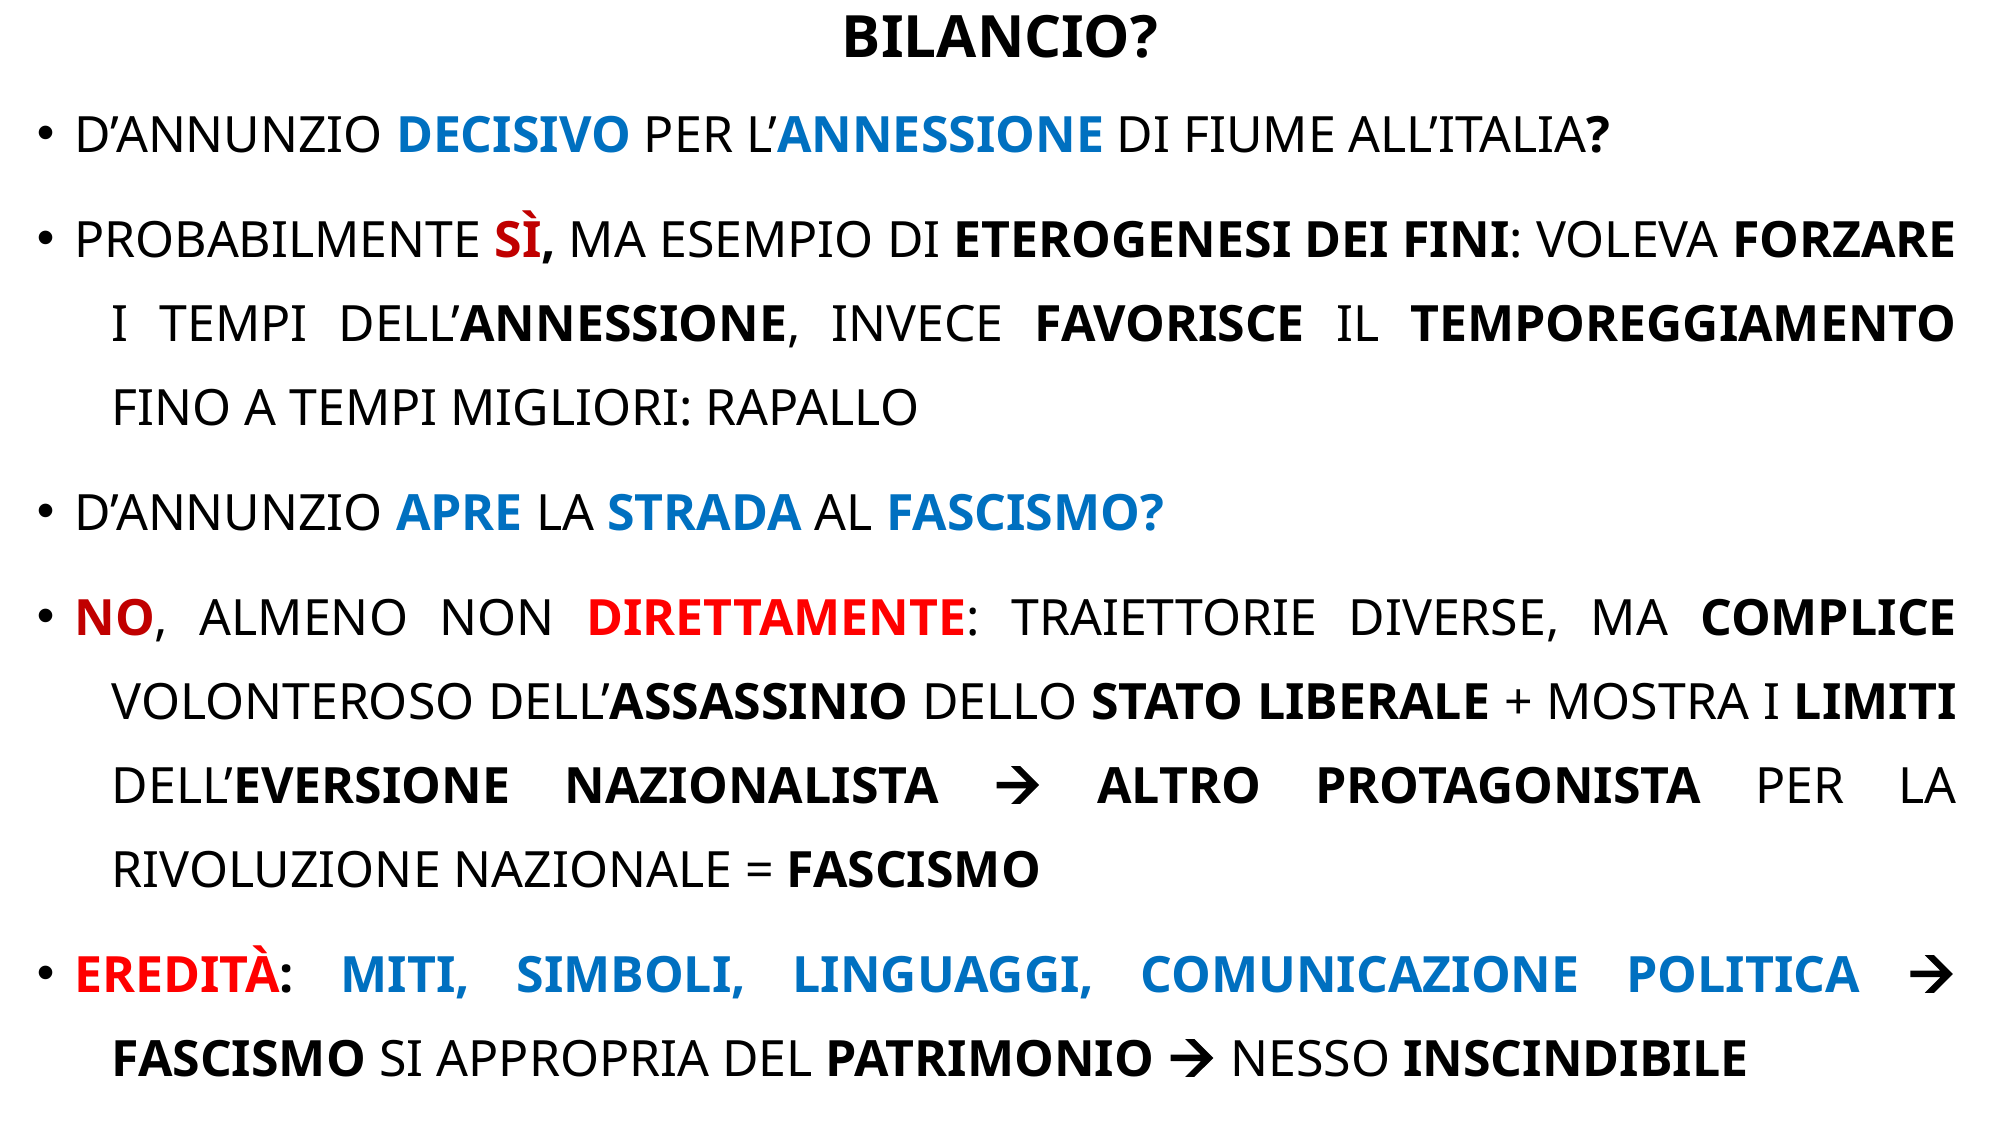

# BILANCIO?
D’ANNUNZIO DECISIVO PER L’ANNESSIONE DI FIUME ALL’ITALIA?
PROBABILMENTE SÌ, MA ESEMPIO DI ETEROGENESI DEI FINI: VOLEVA FORZARE I TEMPI DELL’ANNESSIONE, INVECE FAVORISCE IL TEMPOREGGIAMENTO FINO A TEMPI MIGLIORI: RAPALLO
D’ANNUNZIO APRE LA STRADA AL FASCISMO?
NO, ALMENO NON DIRETTAMENTE: TRAIETTORIE DIVERSE, MA COMPLICE VOLONTEROSO DELL’ASSASSINIO DELLO STATO LIBERALE + MOSTRA I LIMITI DELL’EVERSIONE NAZIONALISTA  ALTRO PROTAGONISTA PER LA RIVOLUZIONE NAZIONALE = FASCISMO
EREDITÀ: MITI, SIMBOLI, LINGUAGGI, COMUNICAZIONE POLITICA  FASCISMO SI APPROPRIA DEL PATRIMONIO  NESSO INSCINDIBILE